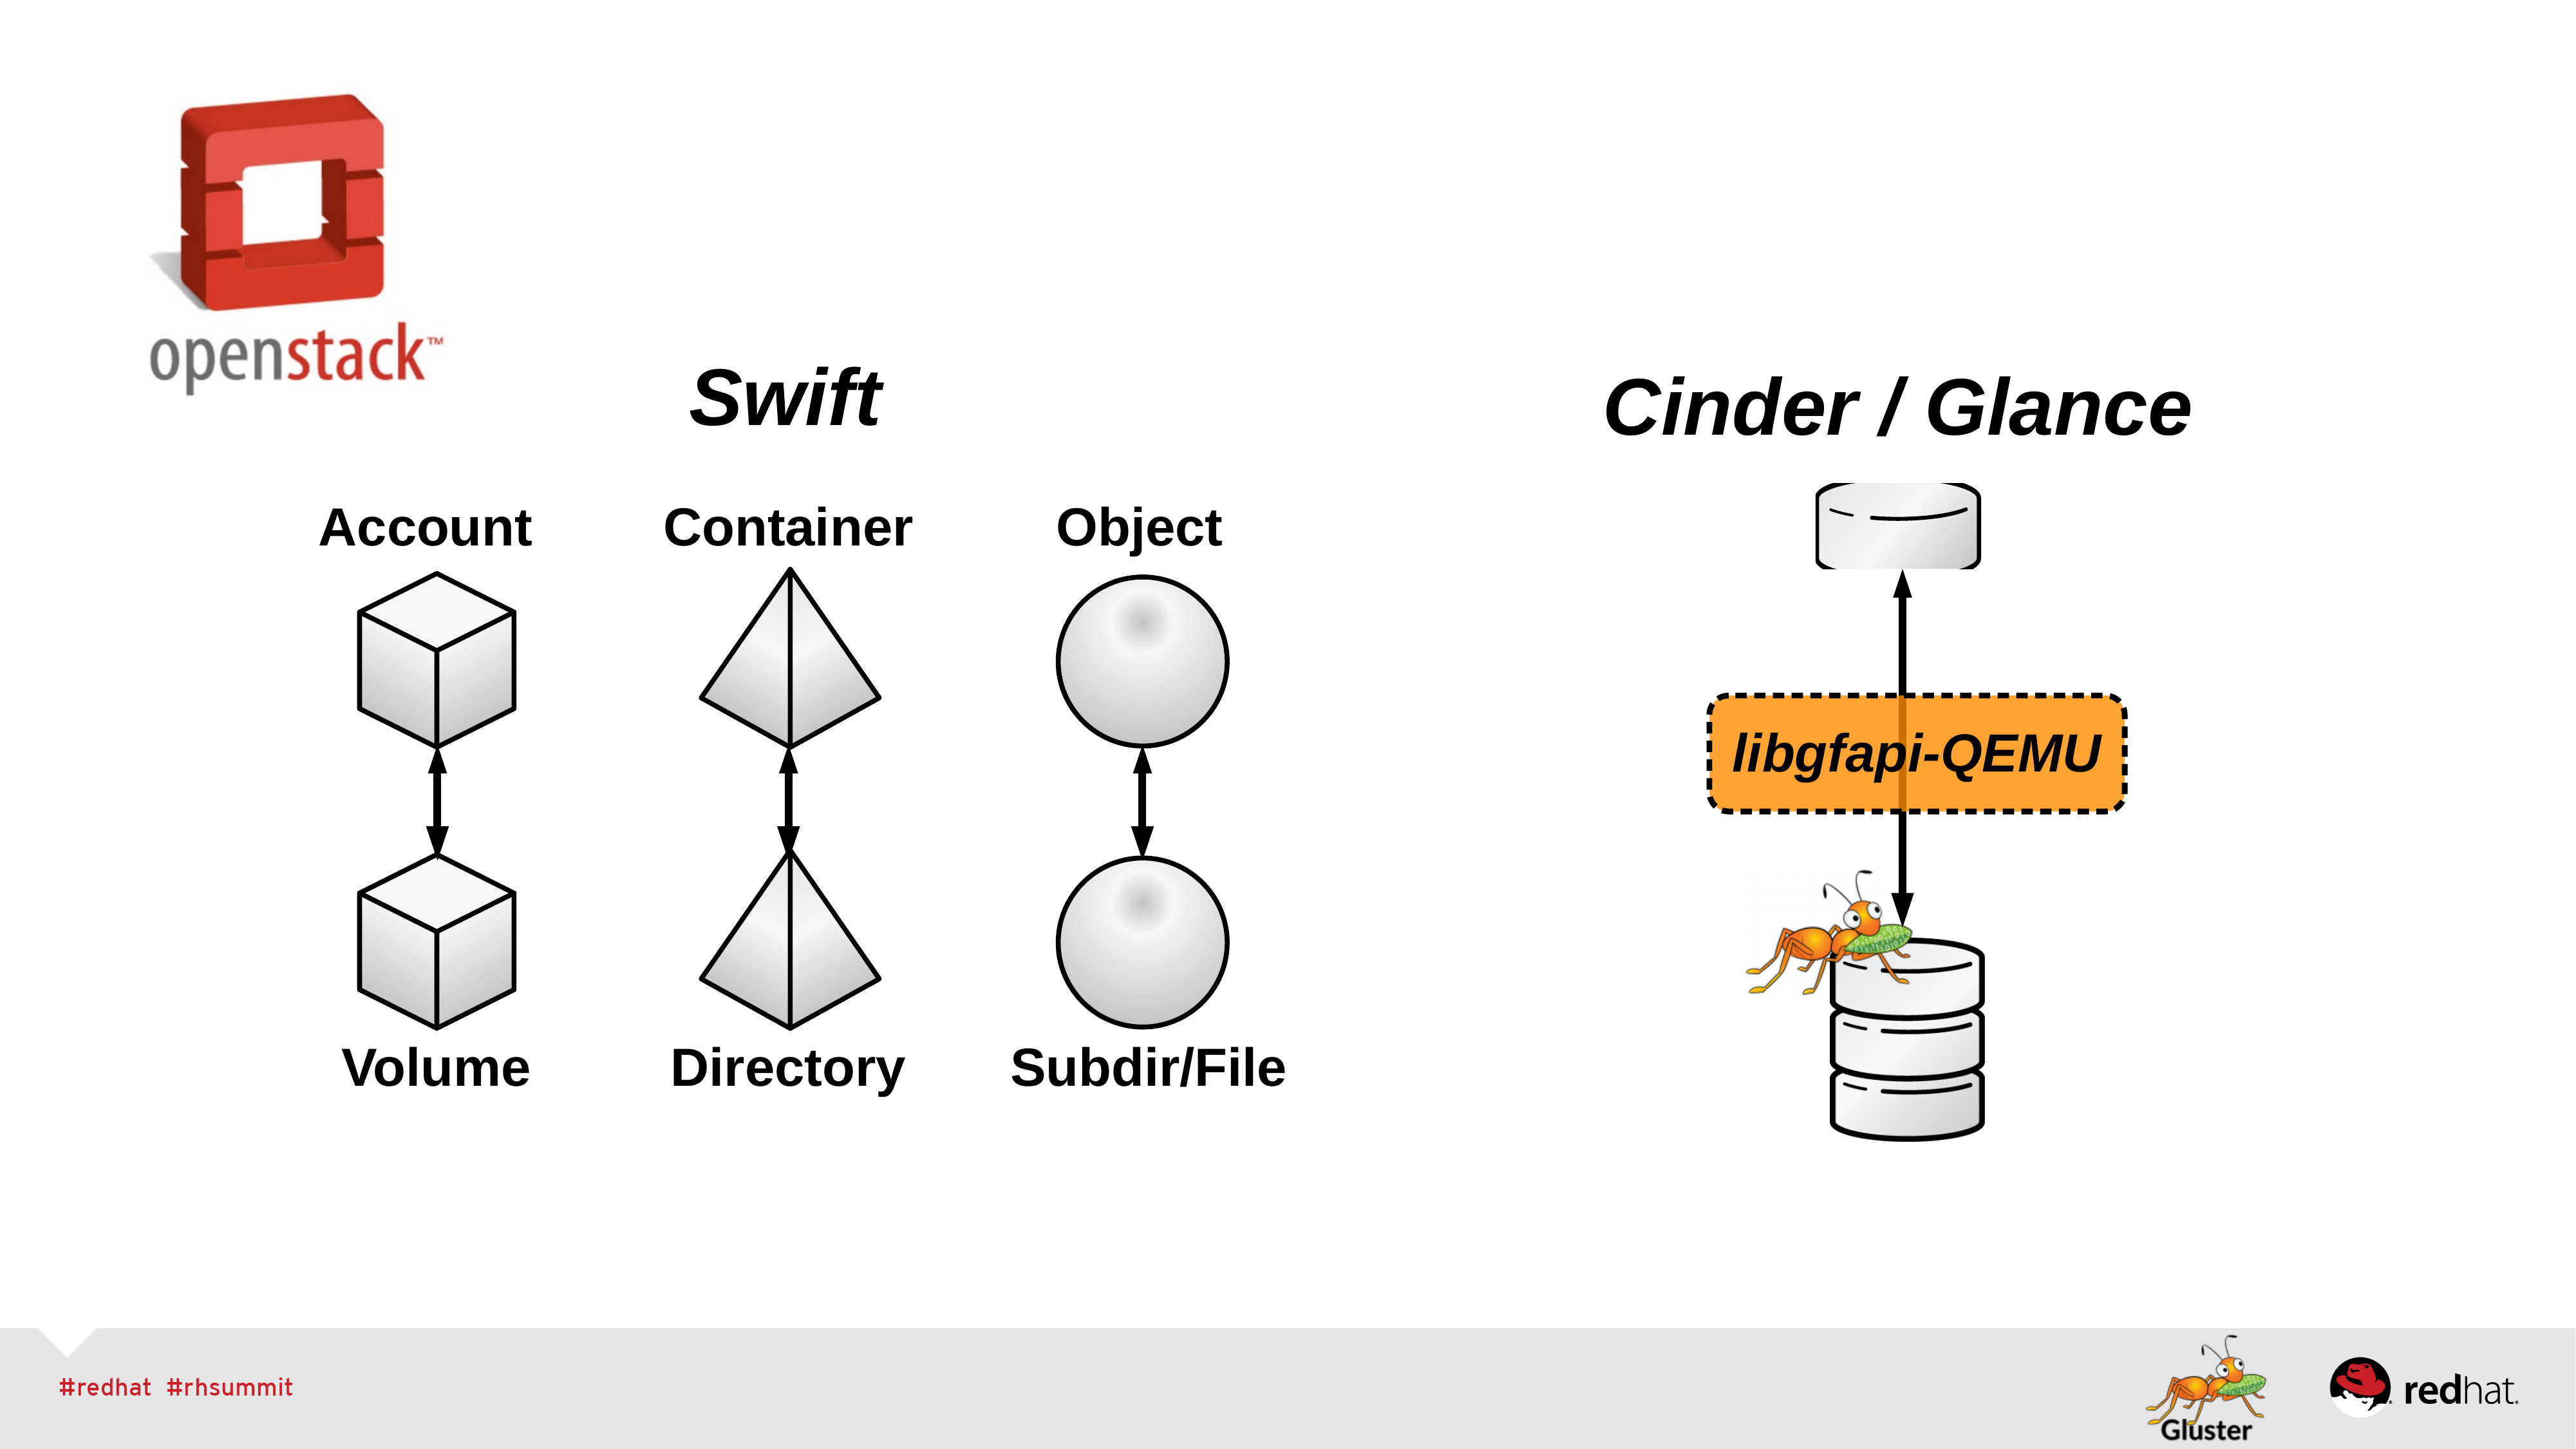

Swift
Account
Container
Object
Volume
Directory
Subdir/File
Cinder / Glance
libgfapi-QEMU